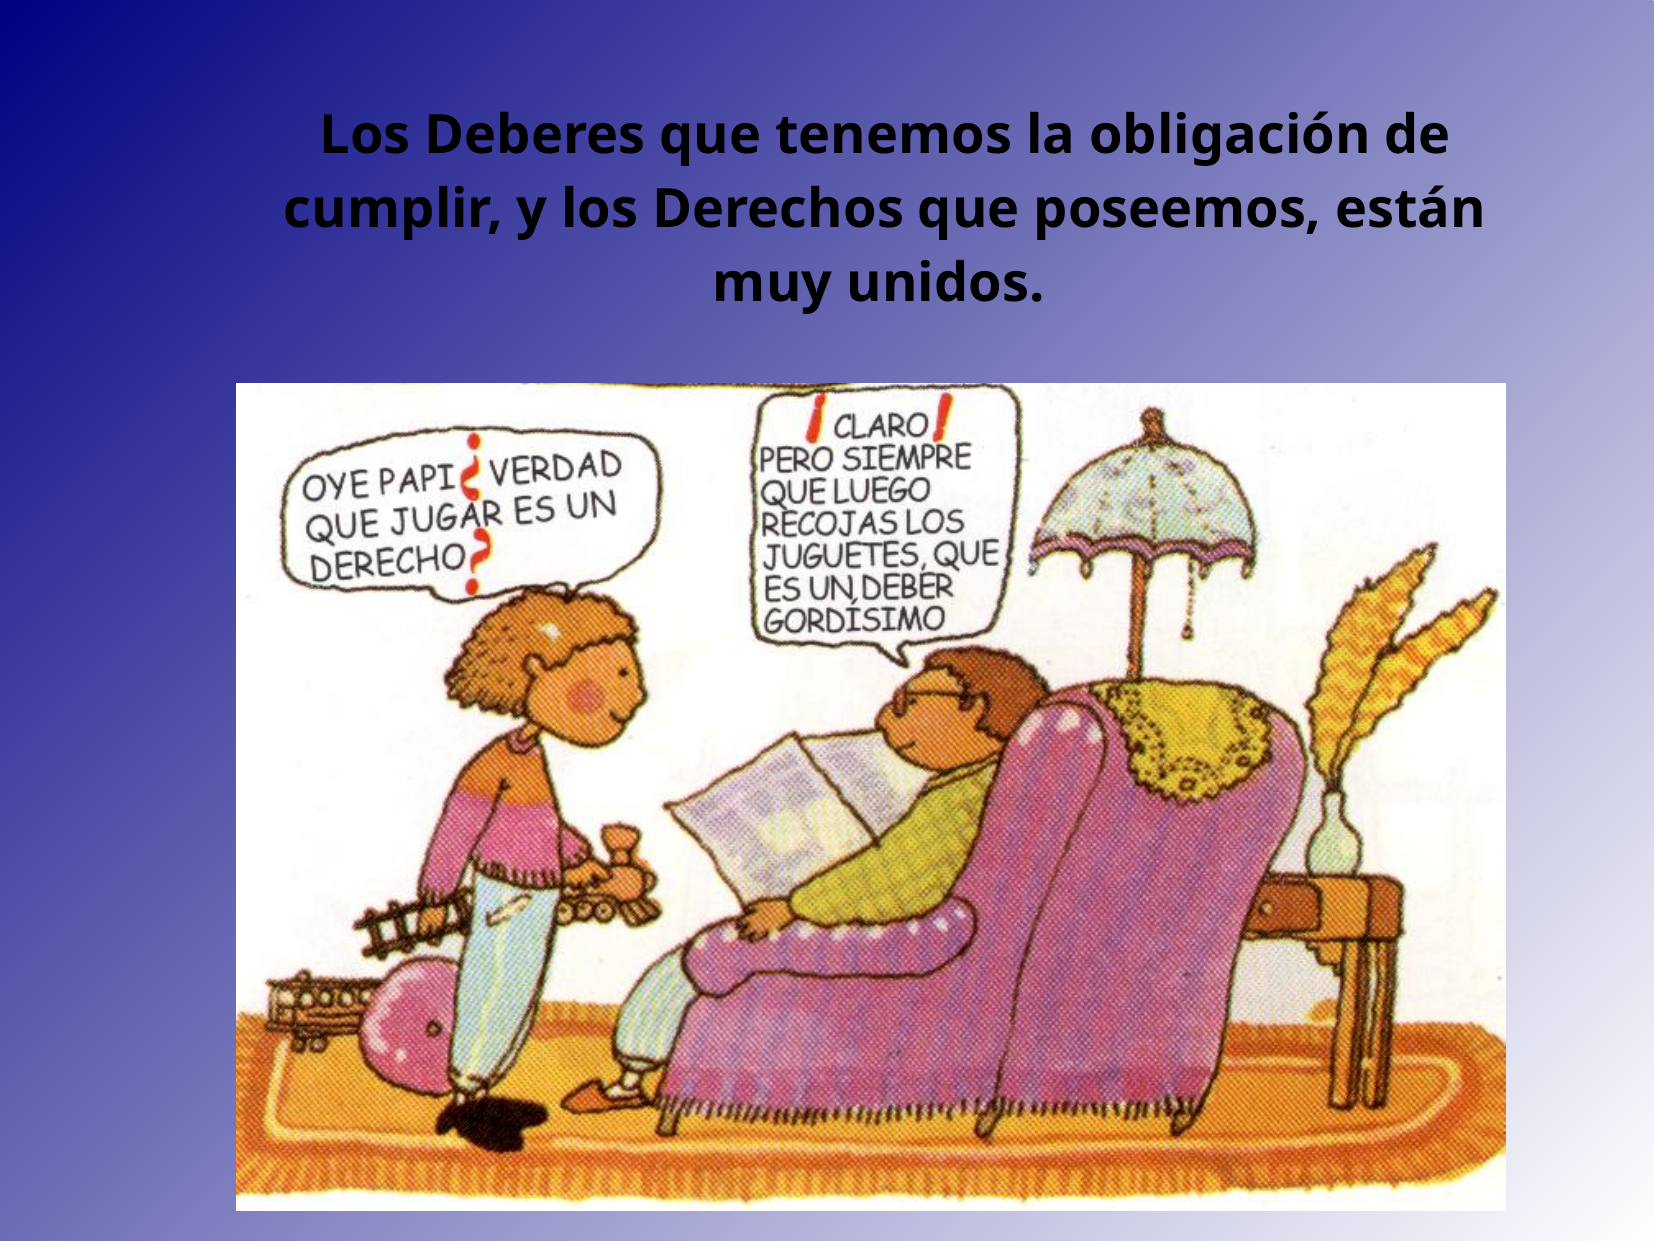

Los Deberes que tenemos la obligación de cumplir, y los Derechos que poseemos, están muy unidos.